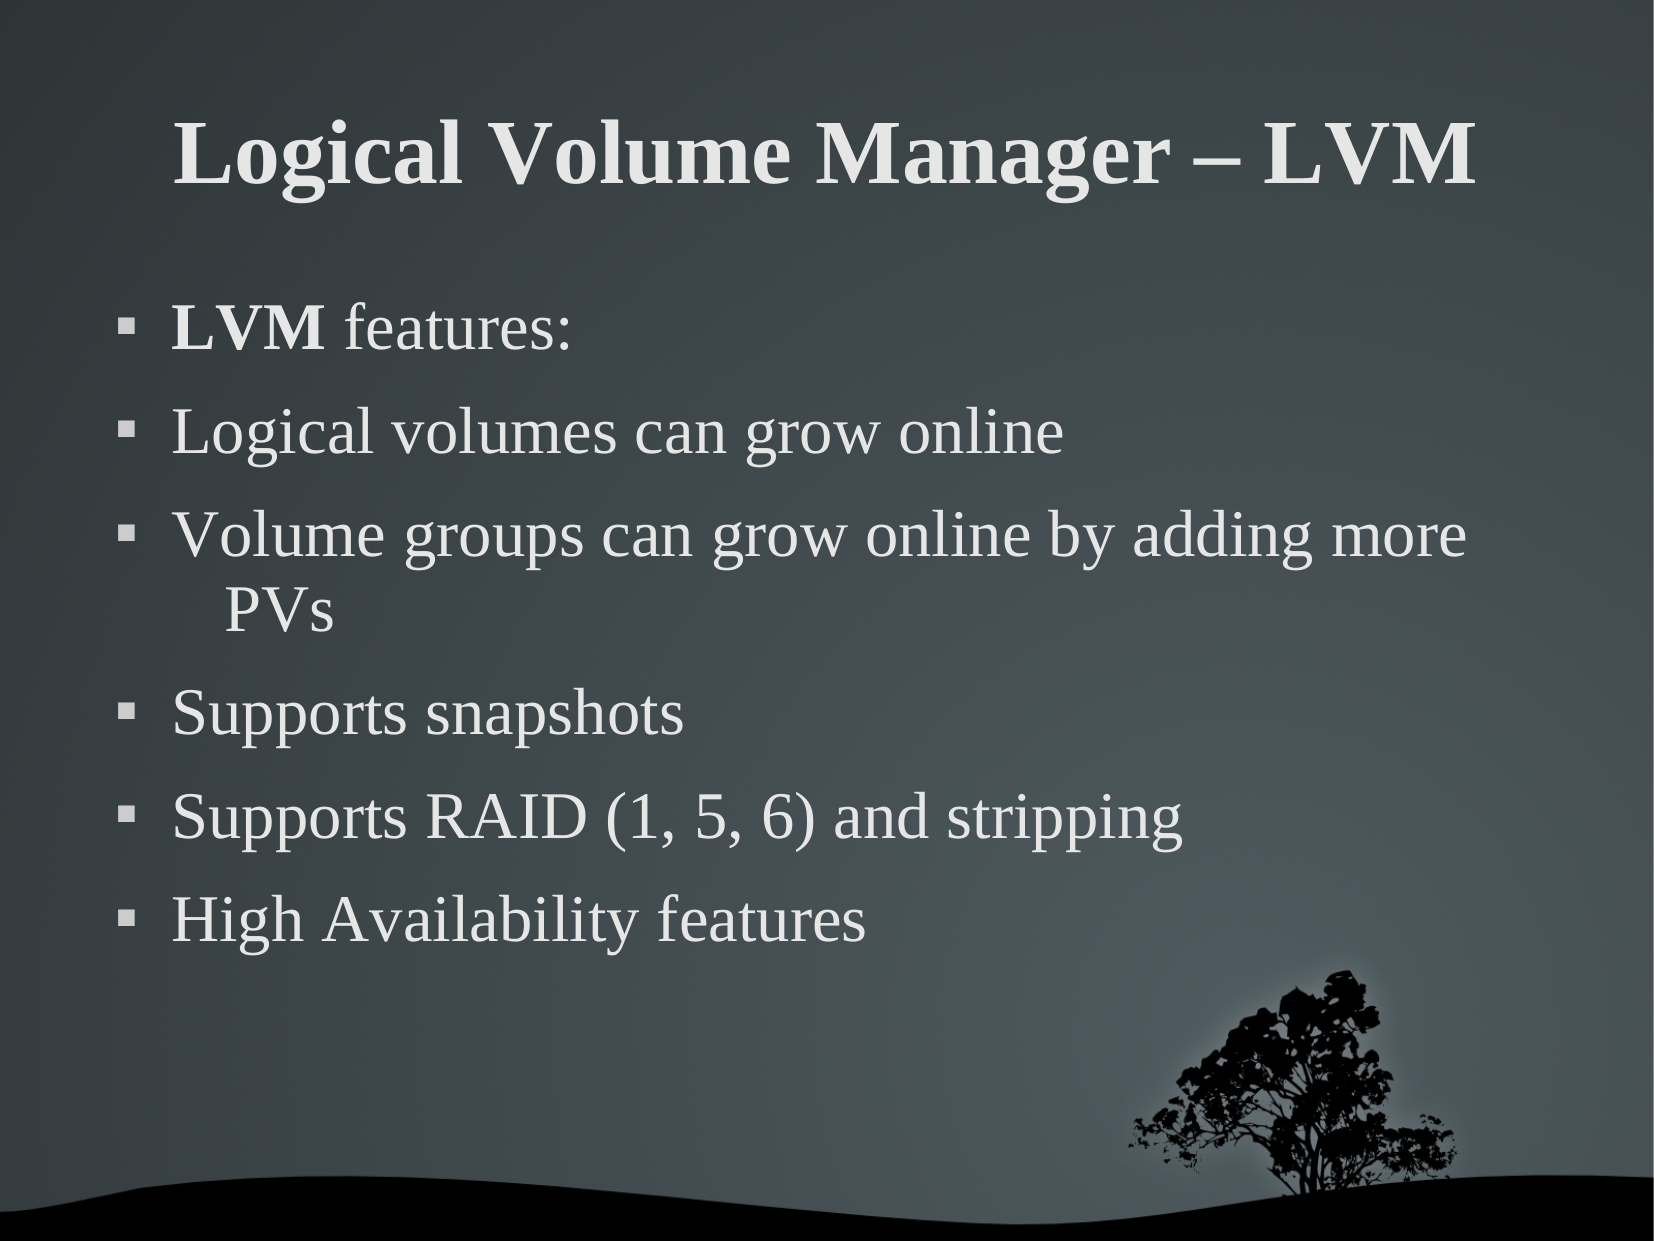

# Logical Volume Manager – LVM
LVM features:
Logical volumes can grow online
Volume groups can grow online by adding more PVs
Supports snapshots
Supports RAID (1, 5, 6) and stripping
High Availability features